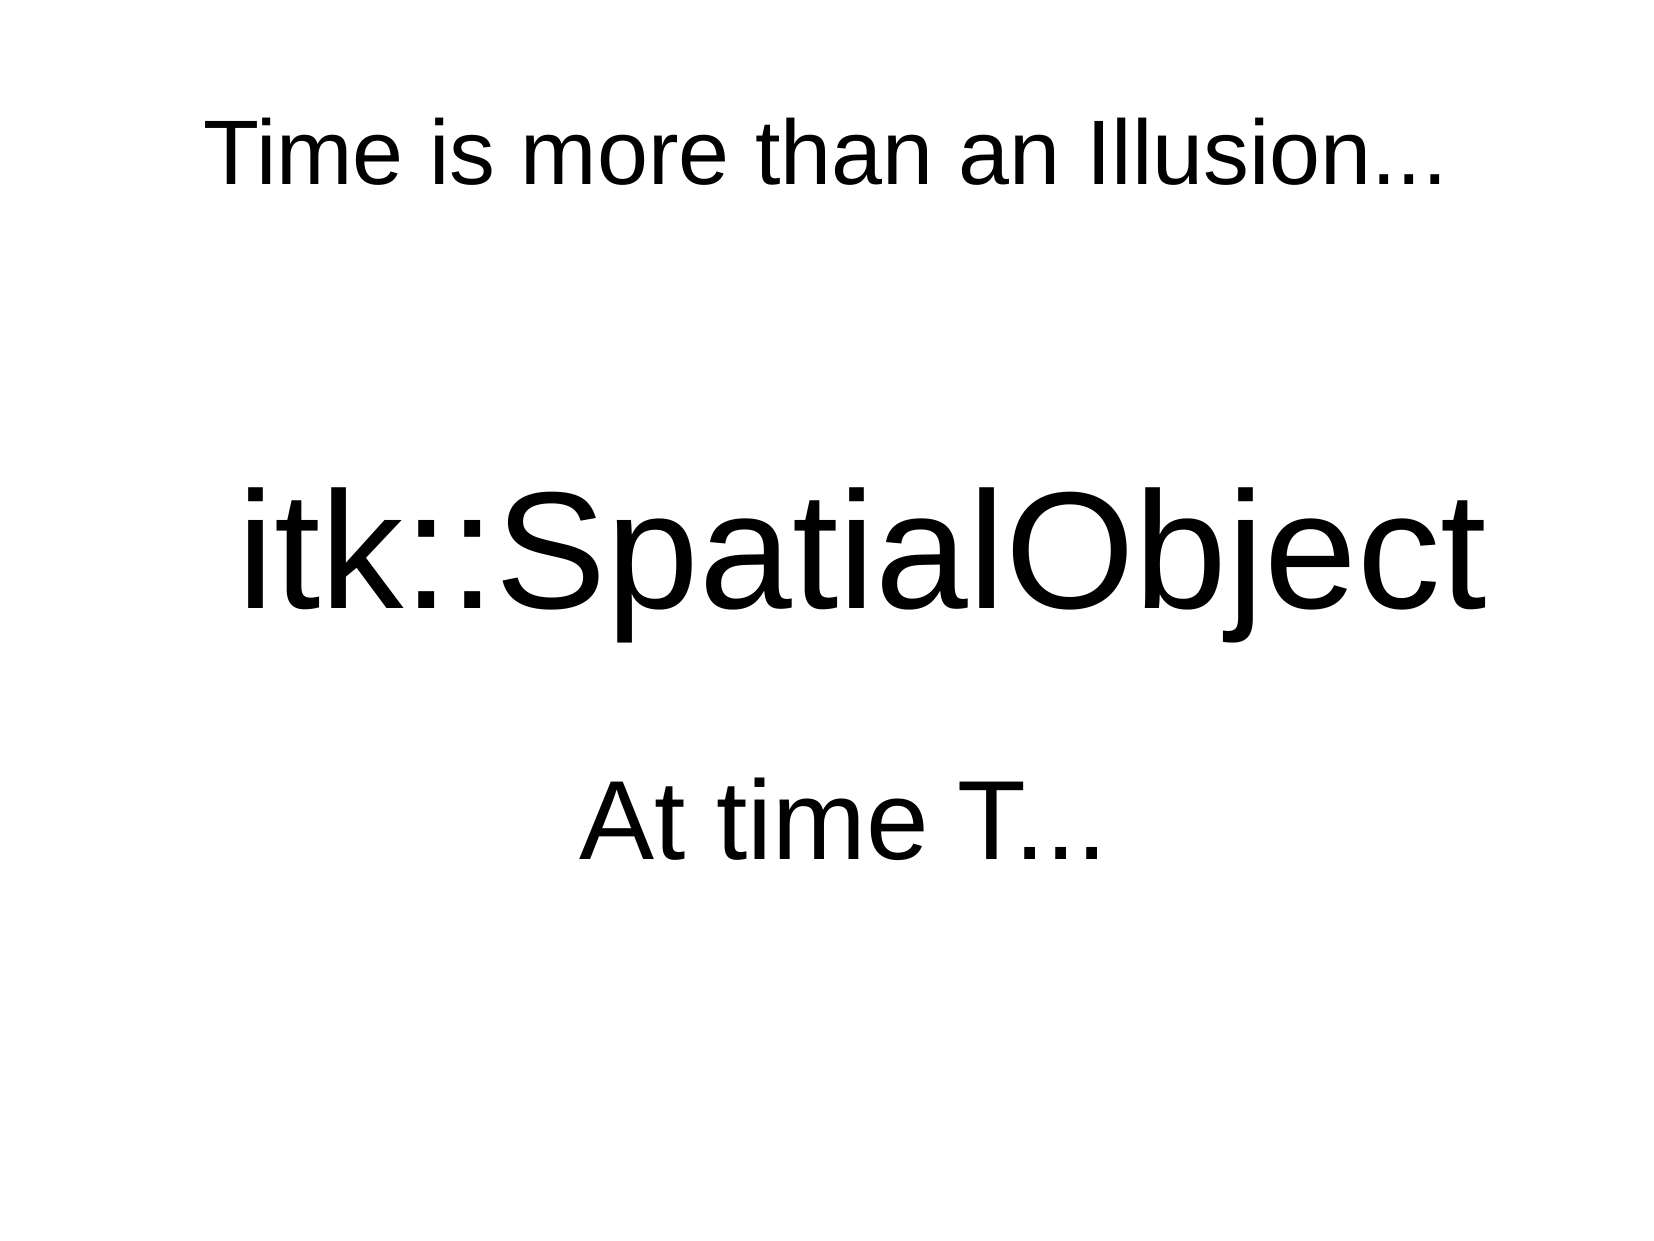

# Time is more than an Illusion...
itk::SpatialObject
At time T...